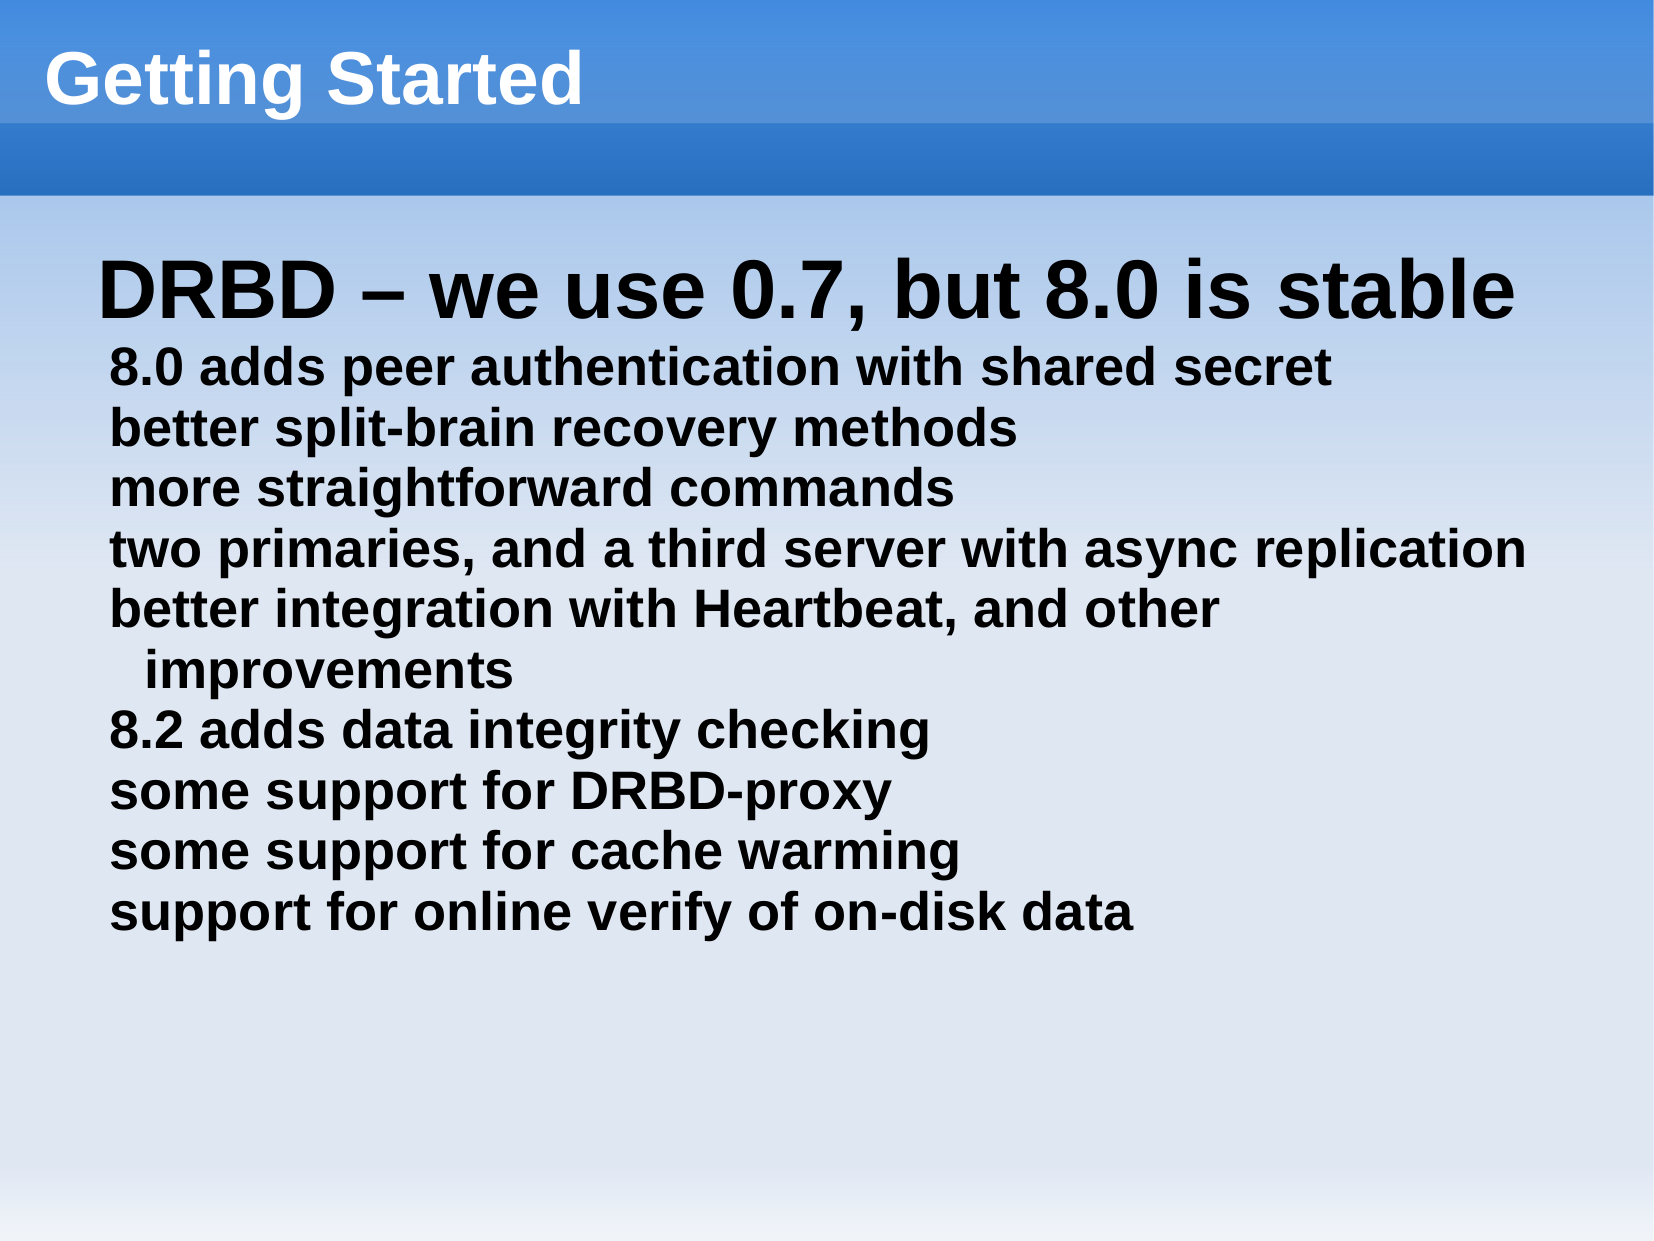

Getting Started
 DRBD – we use 0.7, but 8.0 is stable
8.0 adds peer authentication with shared secret
better split-brain recovery methods
more straightforward commands
two primaries, and a third server with async replication
better integration with Heartbeat, and other improvements
8.2 adds data integrity checking
some support for DRBD-proxy
some support for cache warming
support for online verify of on-disk data